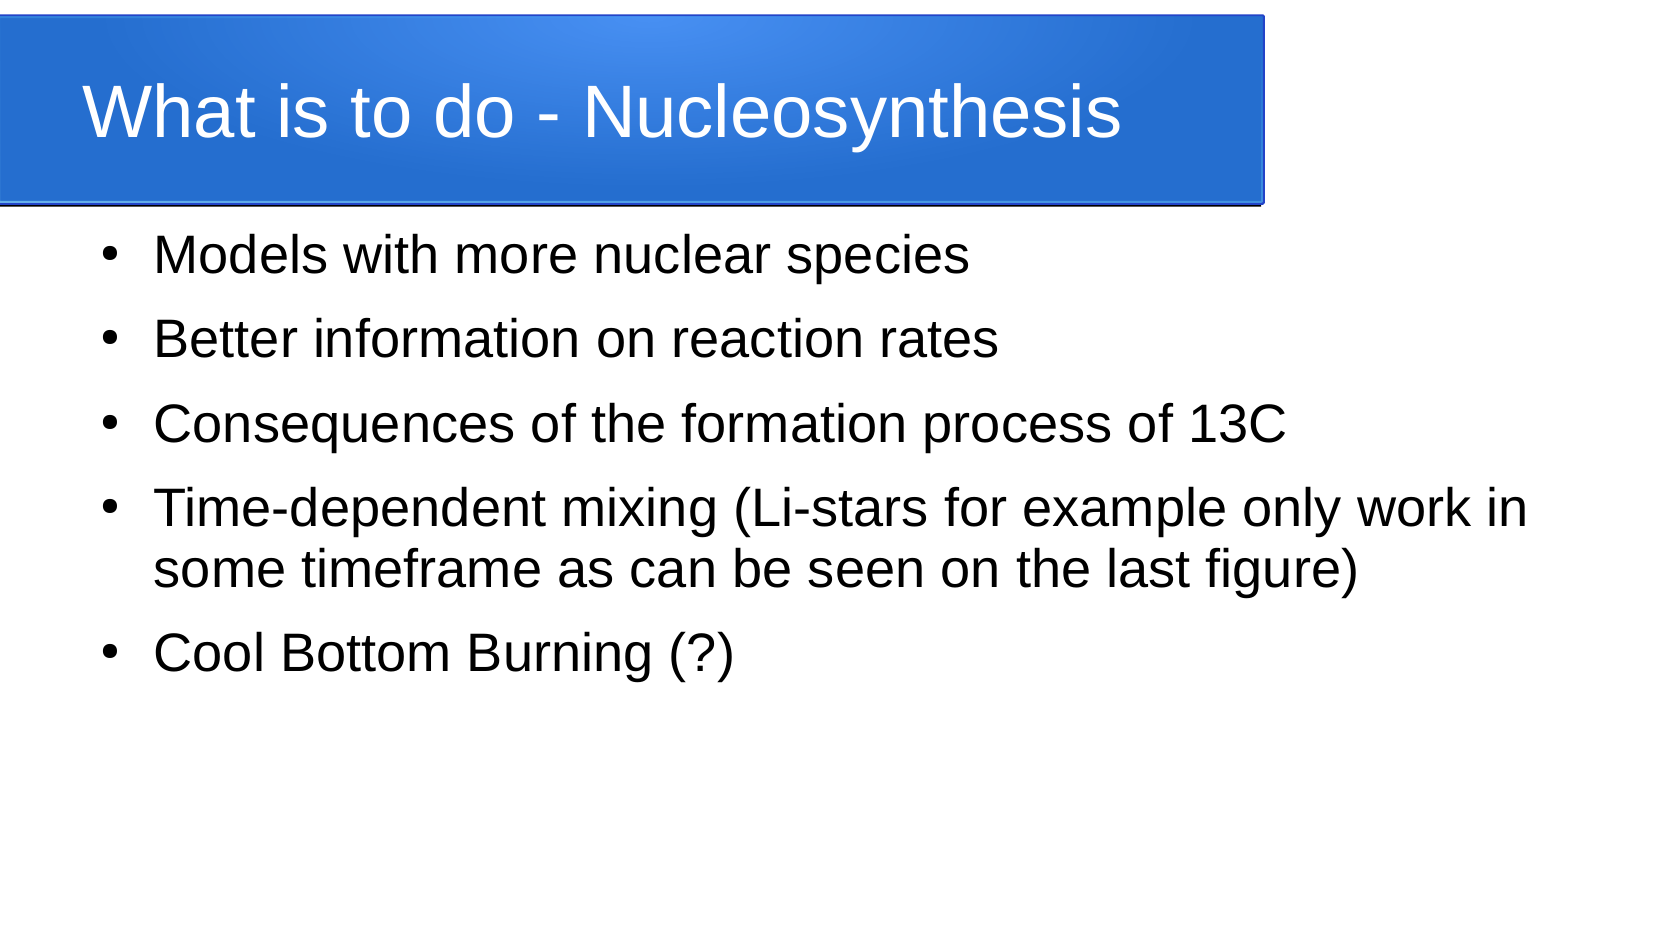

# What is to do - Nucleosynthesis
Models with more nuclear species
Better information on reaction rates
Consequences of the formation process of 13C
Time-dependent mixing (Li-stars for example only work in some timeframe as can be seen on the last figure)
Cool Bottom Burning (?)